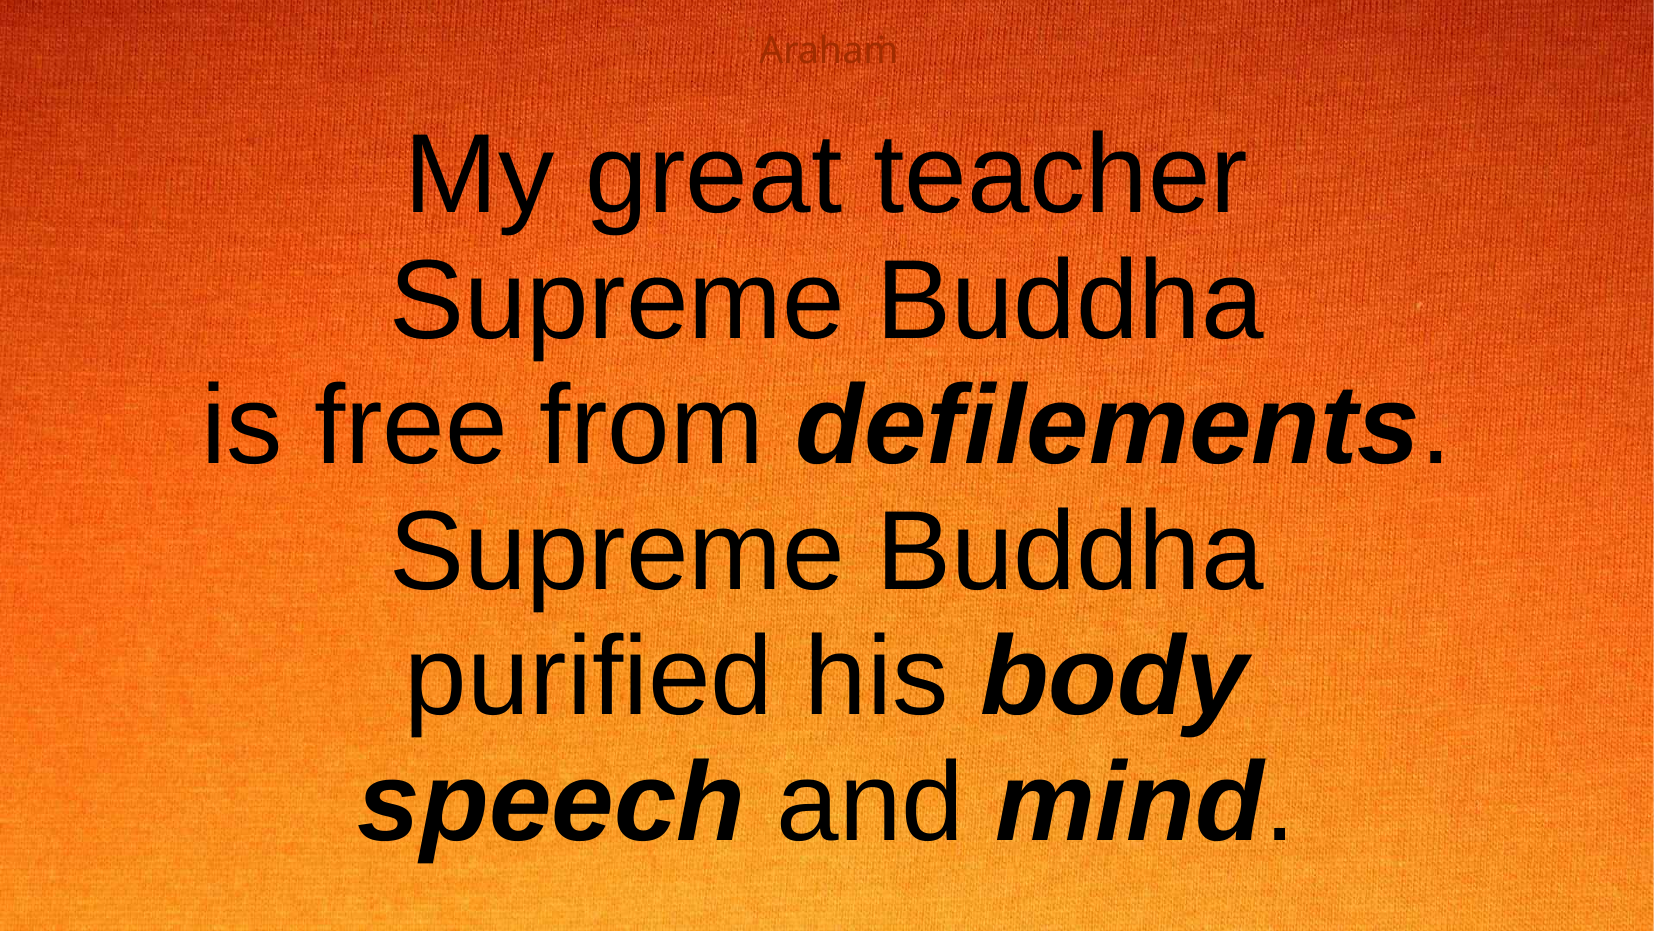

Arahaṁ
# My great teacher
Supreme Buddha
is free from defilements.
Supreme Buddha
purified his body
speech and mind.